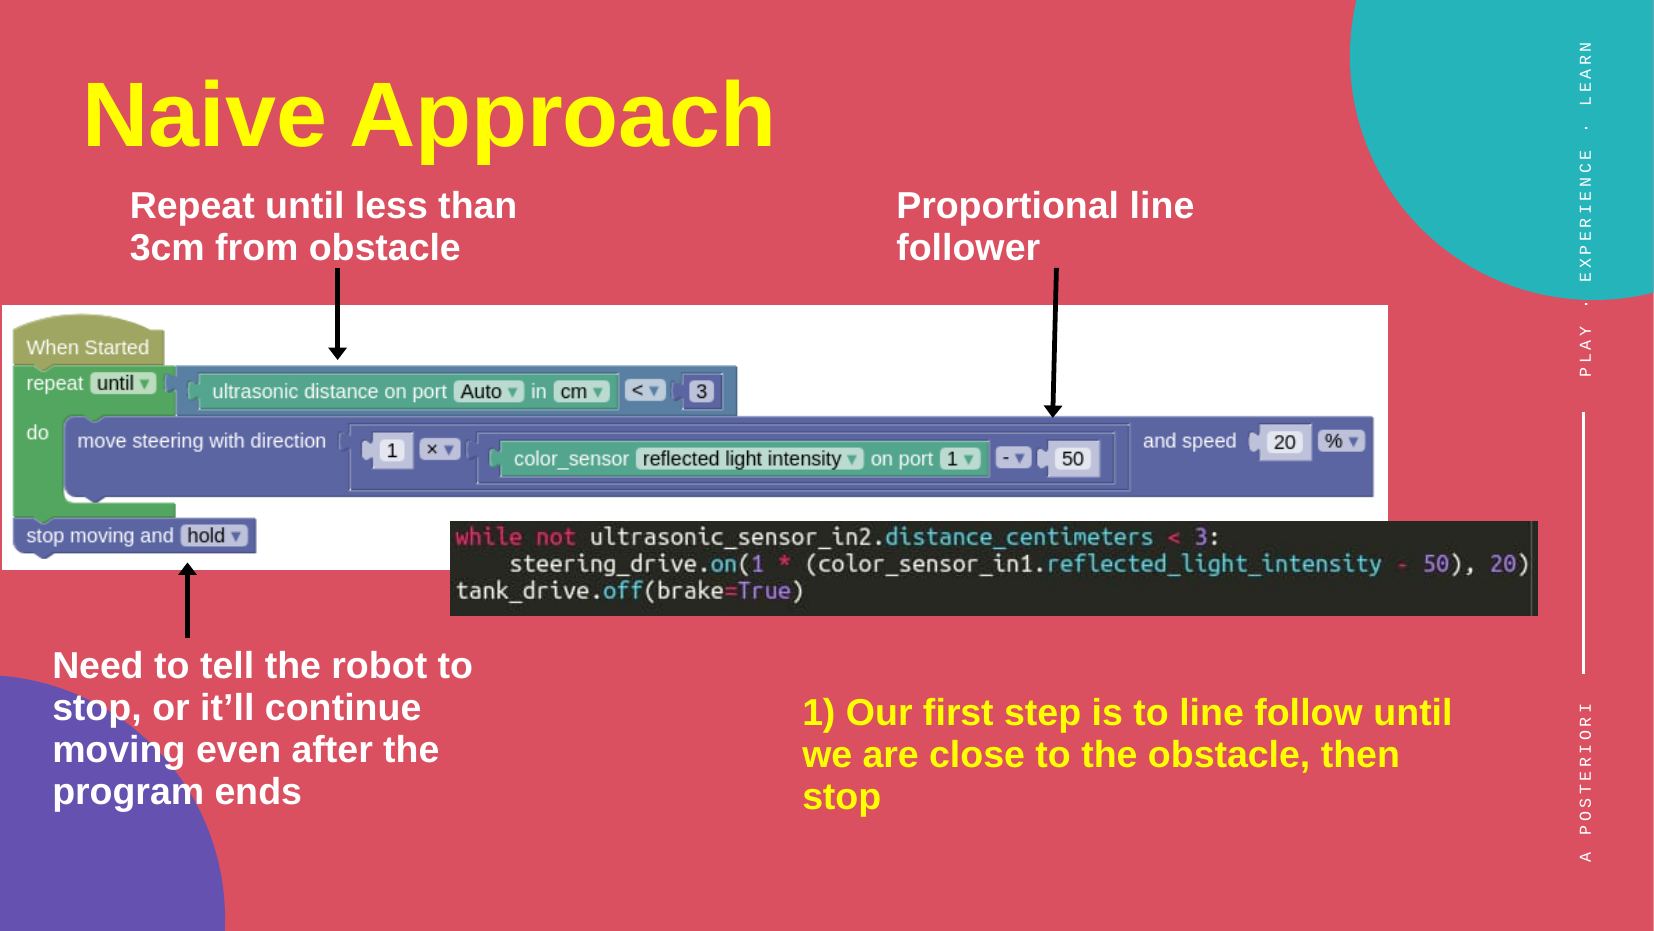

# Naive Approach
Repeat until less than 3cm from obstacle
Proportional line follower
Need to tell the robot to stop, or it’ll continue moving even after the program ends
1) Our first step is to line follow until we are close to the obstacle, then stop